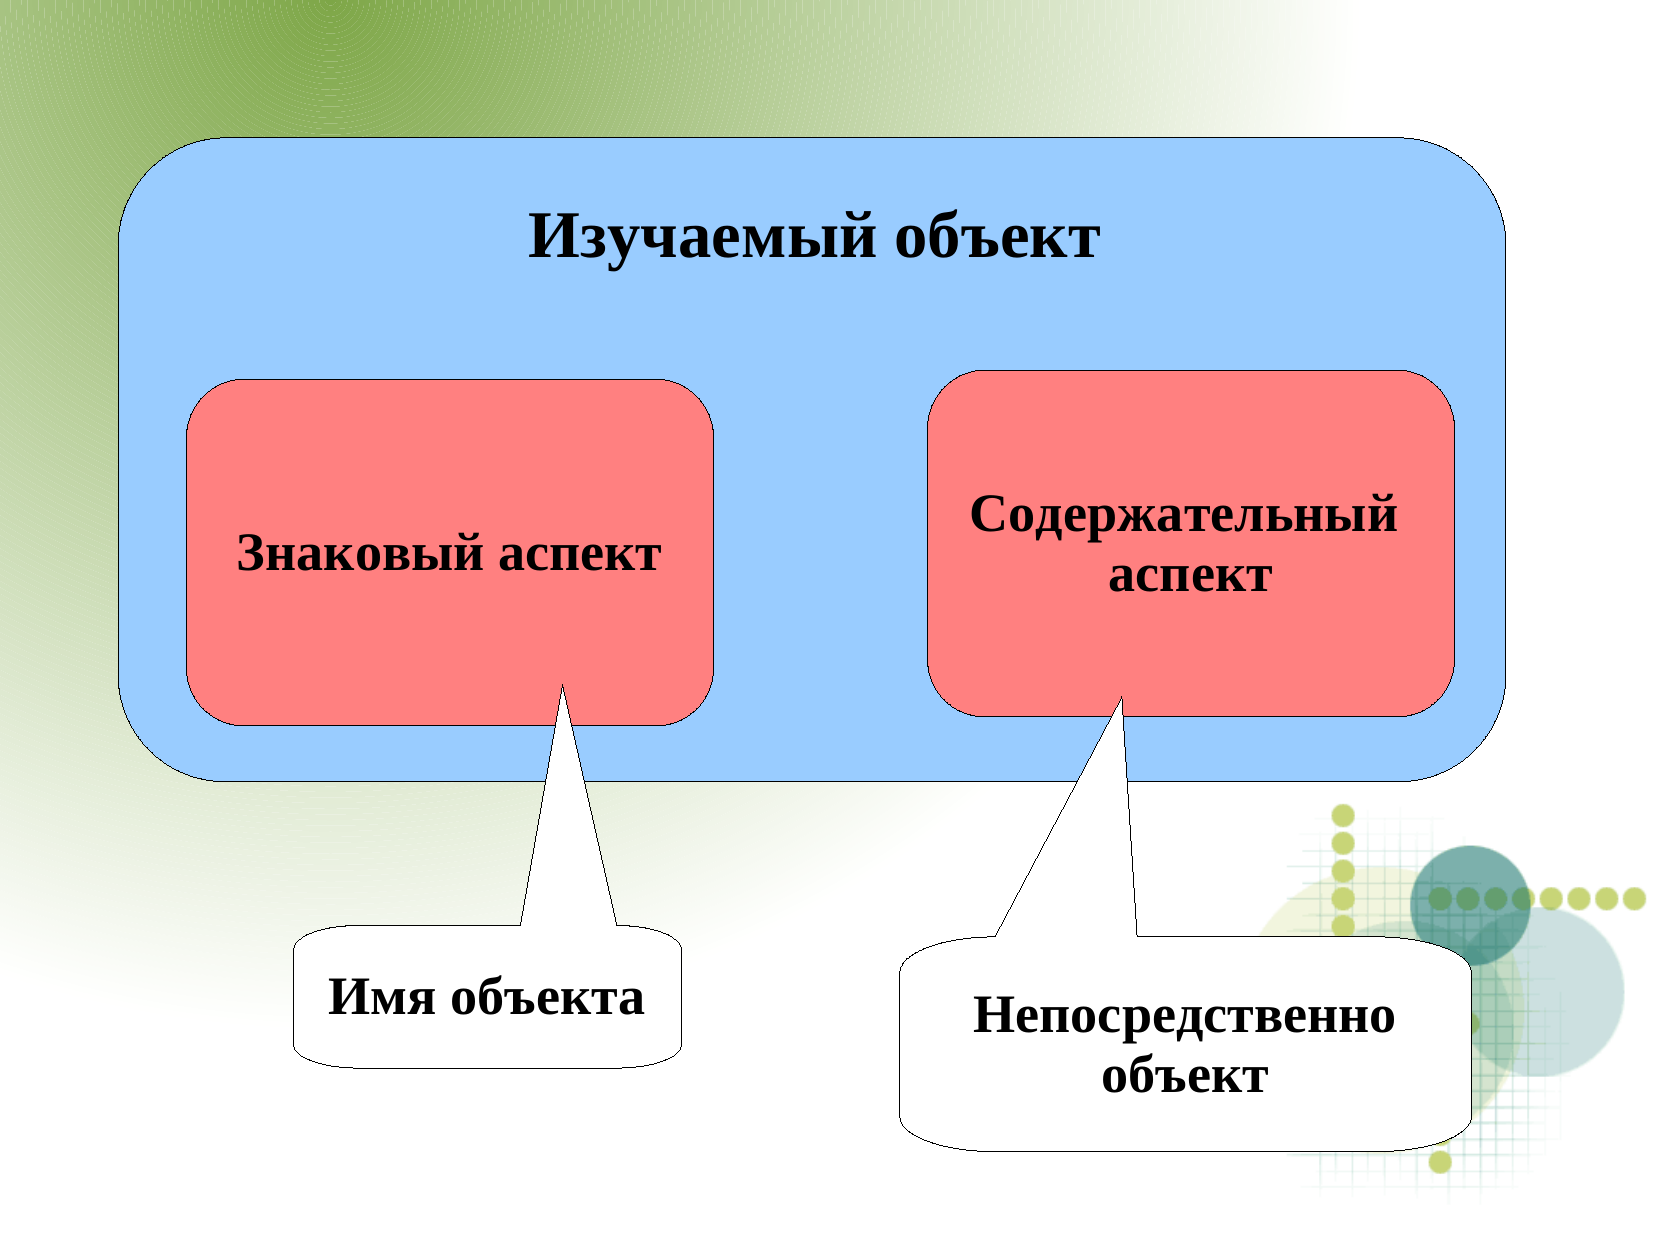

Изучаемый объект
Содержательный
аспект
Знаковый аспект
Имя объекта
Непосредственно объект